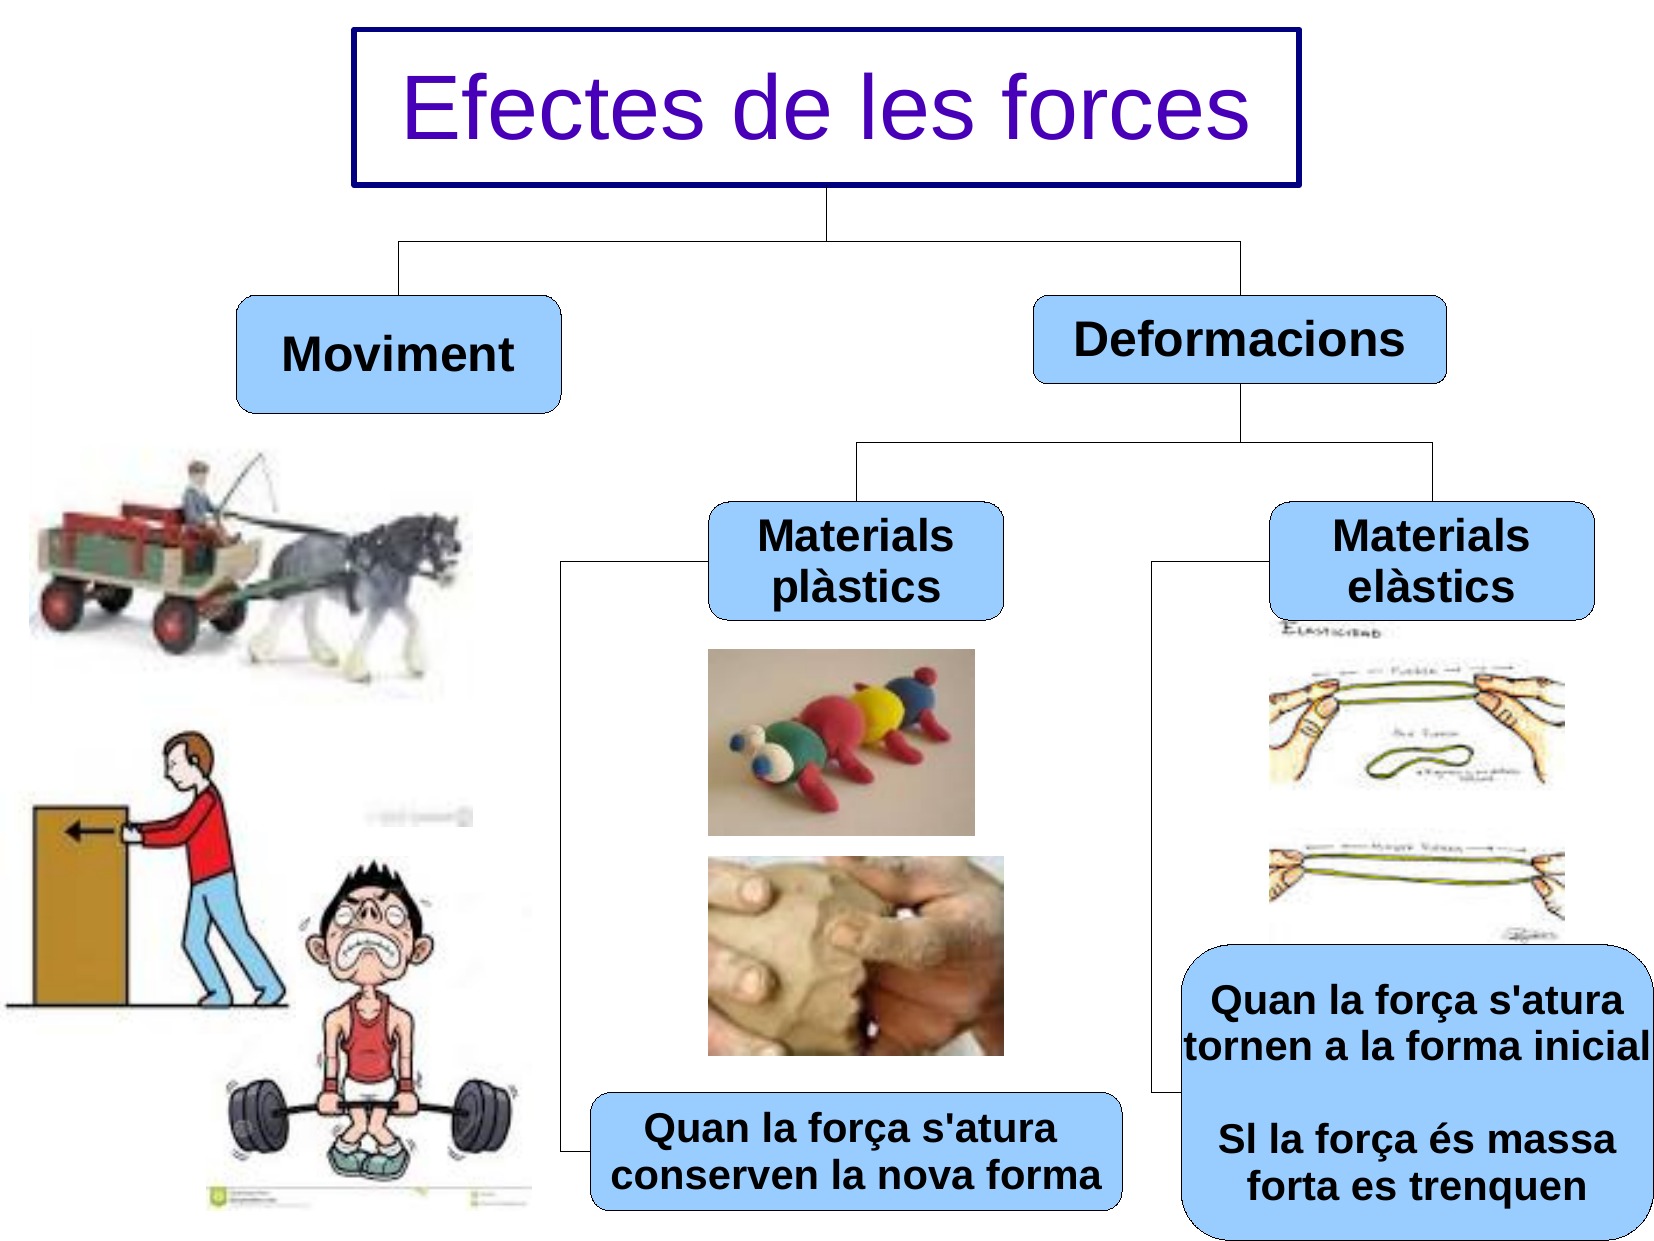

# Efectes de les forces
Moviment
Deformacions
Materials
plàstics
Materials
elàstics
Quan la força s'atura
tornen a la forma inicial
Sl la força és massa
forta es trenquen
Quan la força s'atura
conserven la nova forma